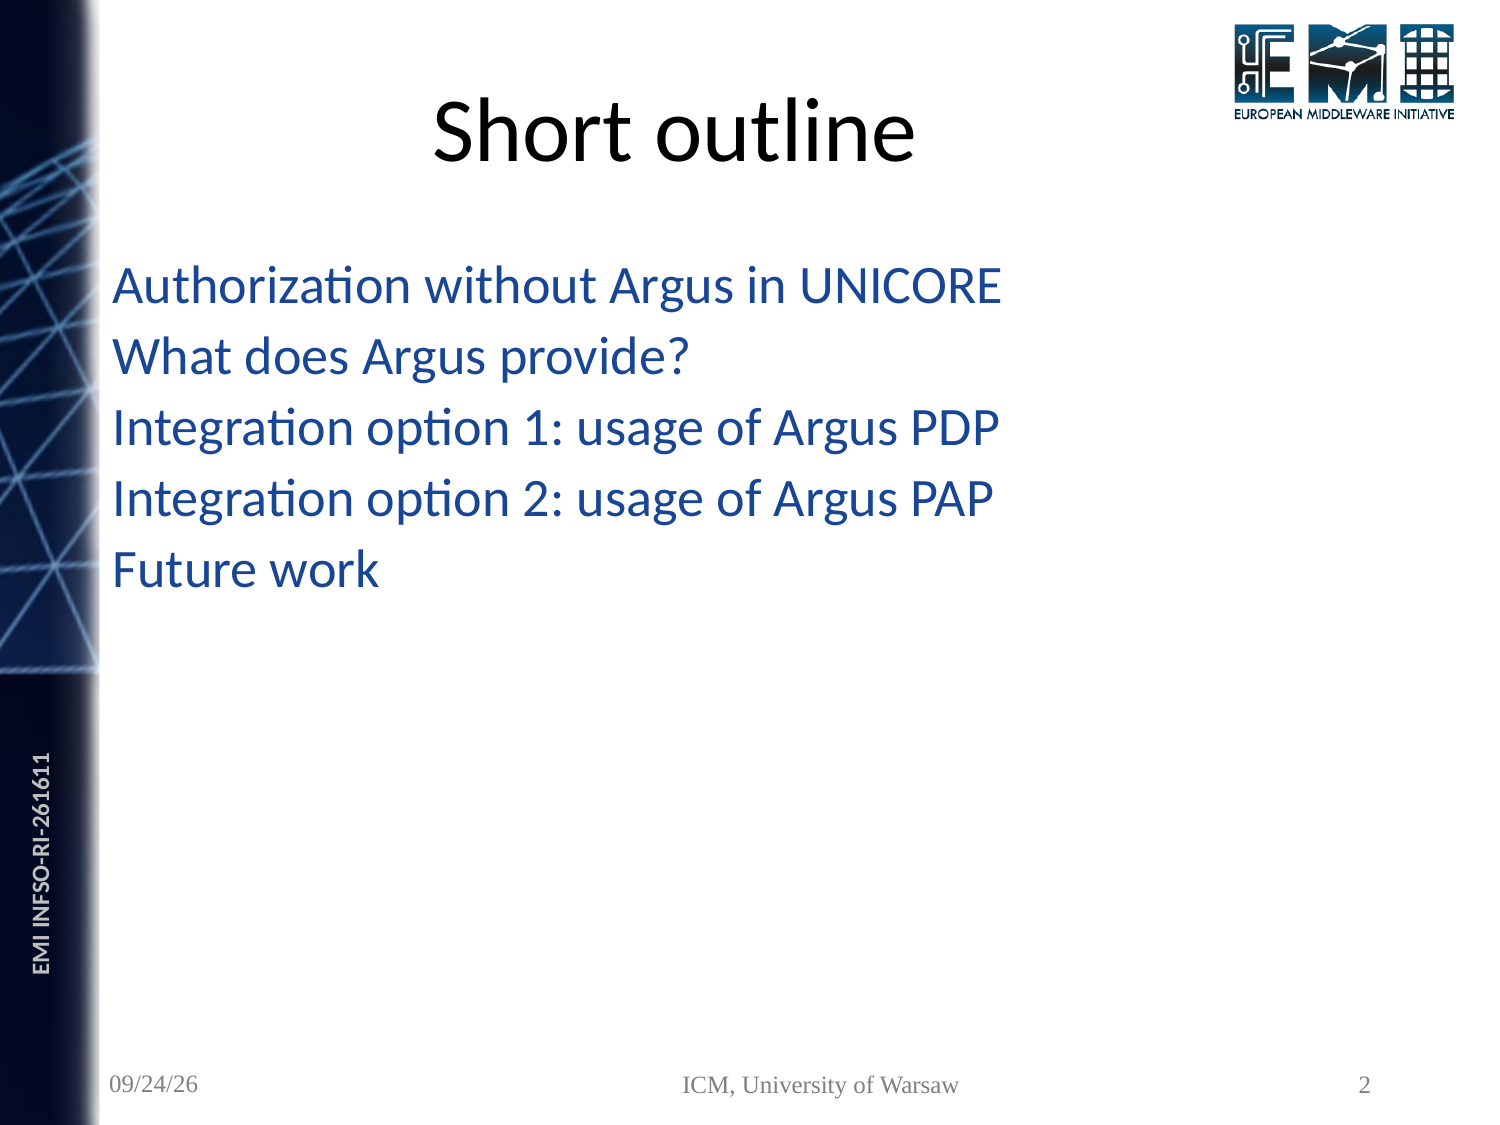

# Short outline
Authorization without Argus in UNICORE
What does Argus provide?
Integration option 1: usage of Argus PDP
Integration option 2: usage of Argus PAP
Future work
2